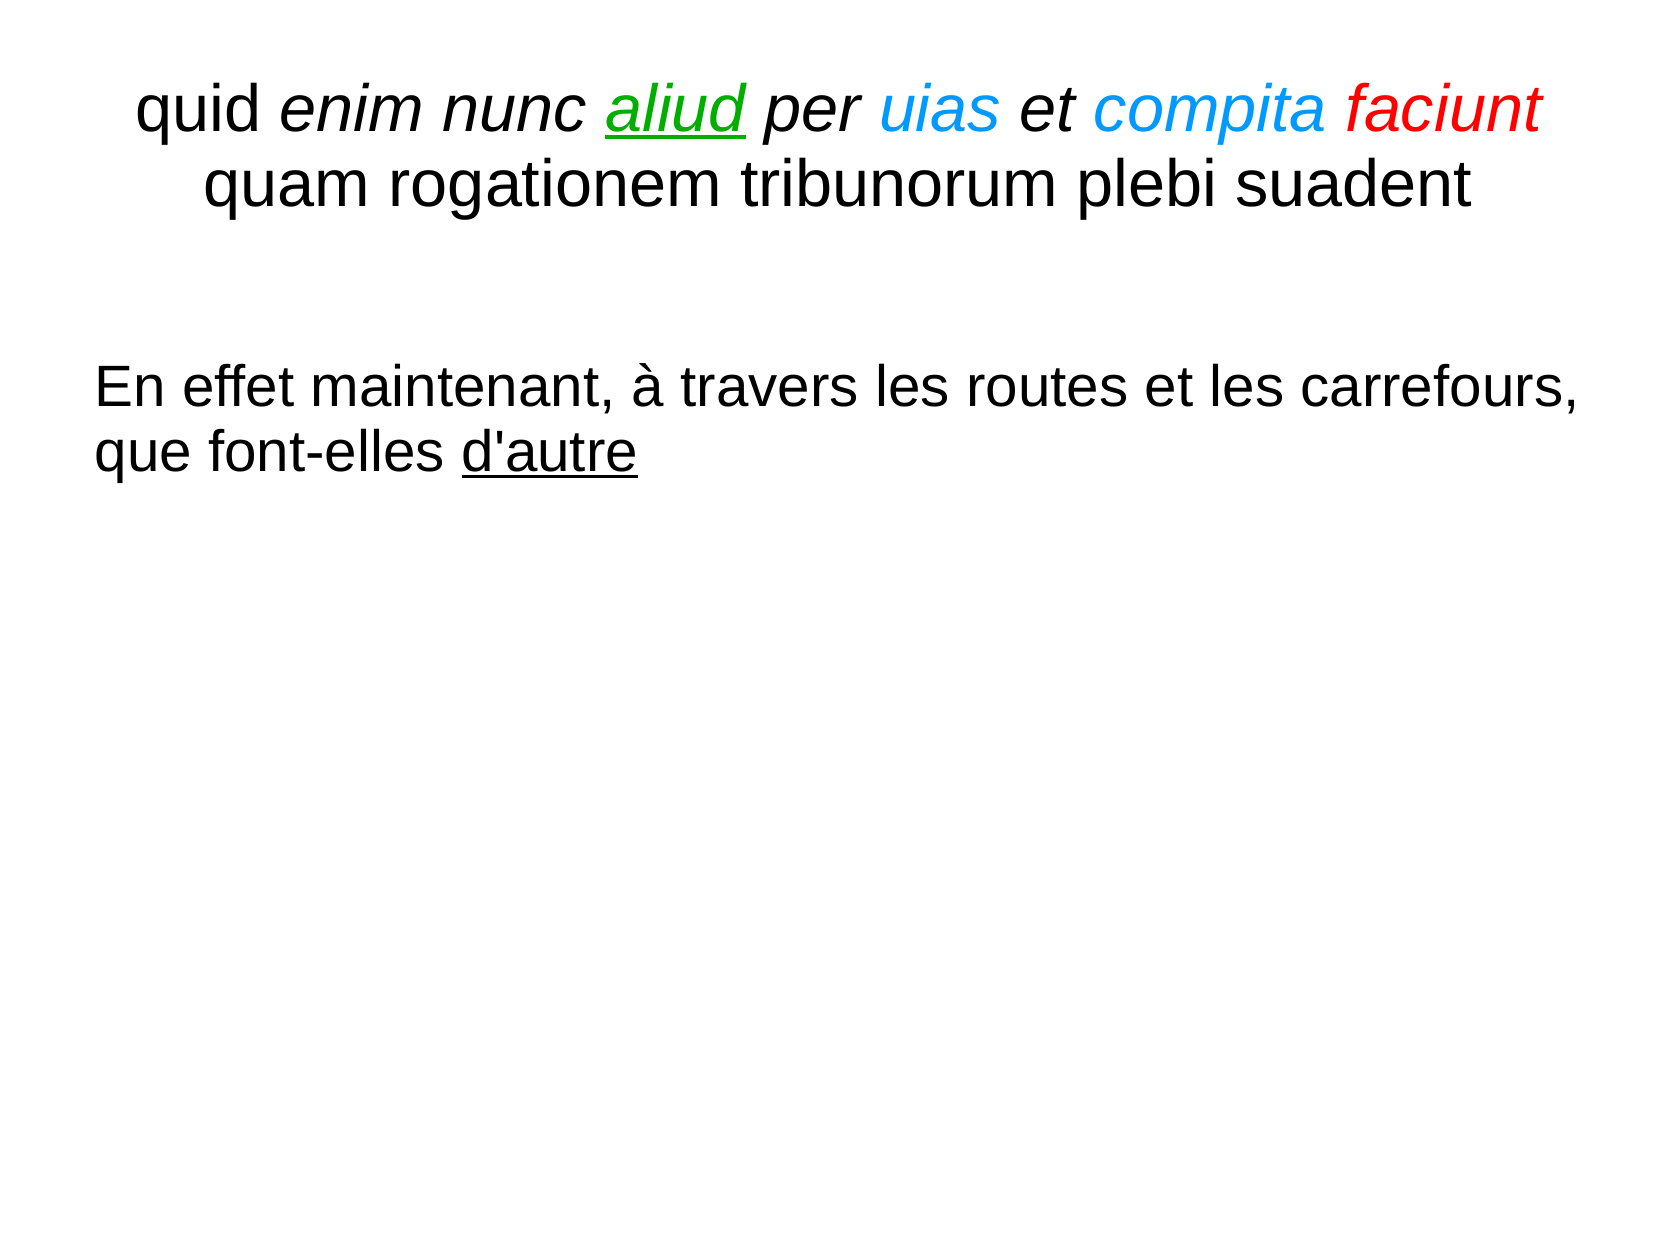

# quid enim nunc aliud per uias et compita faciunt quam rogationem tribunorum plebi suadent
En effet maintenant, à travers les routes et les carrefours, que font-elles d'autre